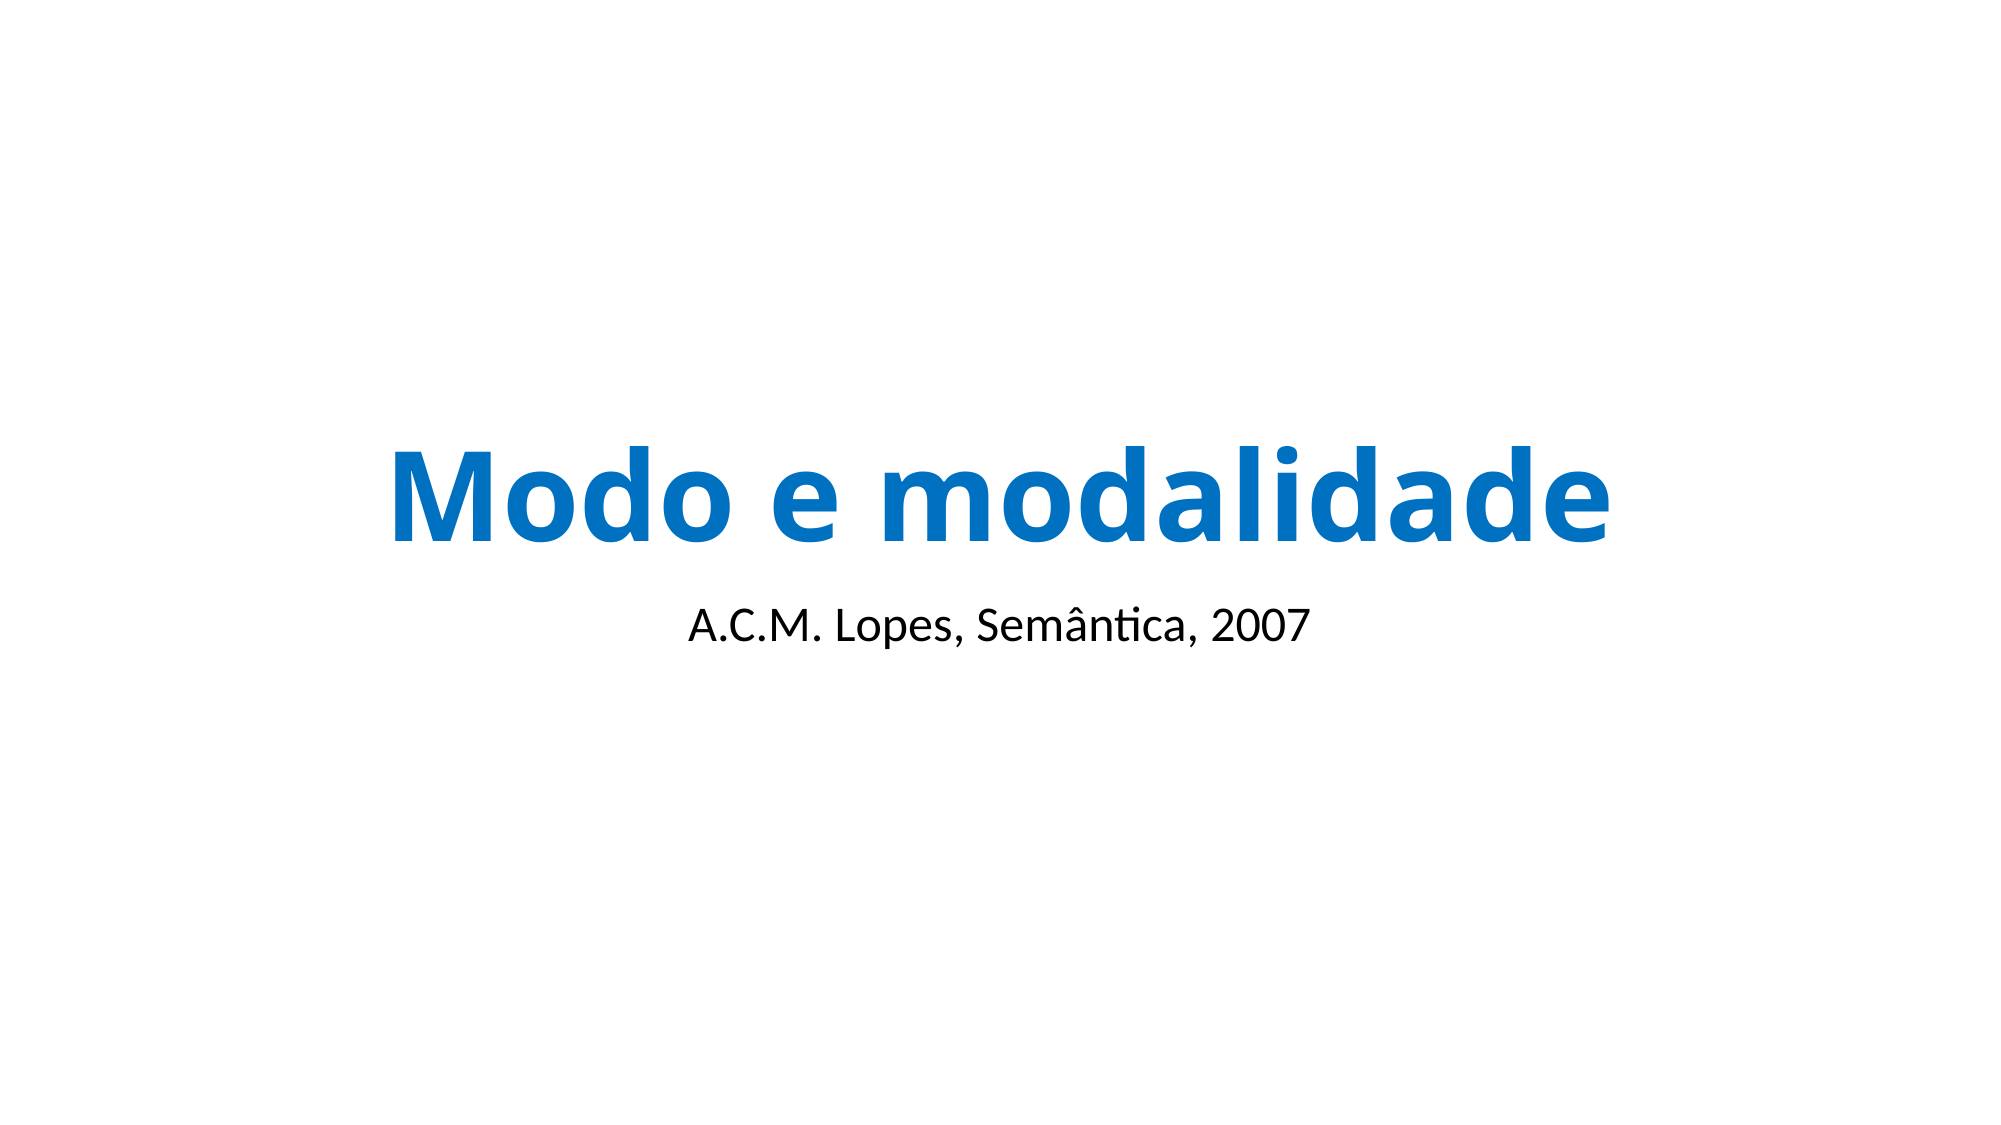

# Modo e modalidade
A.C.M. Lopes, Semântica, 2007